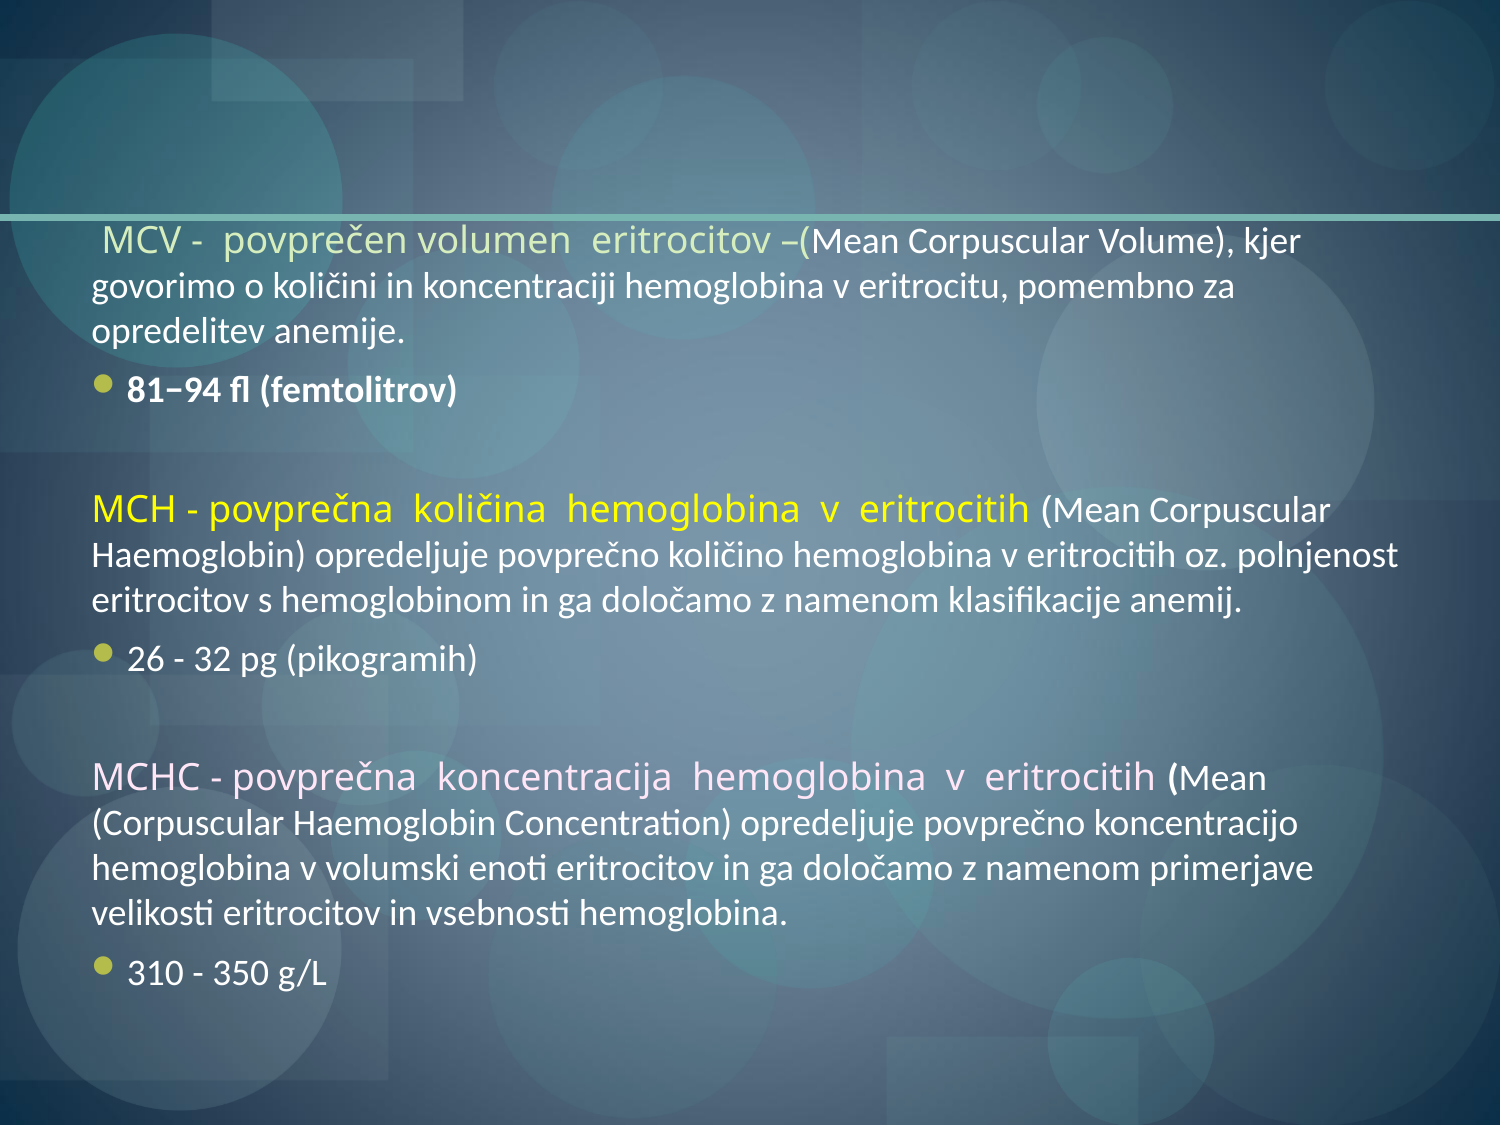

MCV - povprečen volumen eritrocitov –(Mean Corpuscular Volume), kjer govorimo o količini in koncentraciji hemoglobina v eritrocitu, pomembno za opredelitev anemije.
81−94 fl (femtolitrov)
MCH - povprečna količina hemoglobina v eritrocitih (Mean Corpuscular Haemoglobin) opredeljuje povprečno količino hemoglobina v eritrocitih oz. polnjenost eritrocitov s hemoglobinom in ga določamo z namenom klasifikacije anemij.
26 - 32 pg (pikogramih)
MCHC - povprečna koncentracija hemoglobina v eritrocitih (Mean (Corpuscular Haemoglobin Concentration) opredeljuje povprečno koncentracijo hemoglobina v volumski enoti eritrocitov in ga določamo z namenom primerjave velikosti eritrocitov in vsebnosti hemoglobina.
310 - 350 g/L